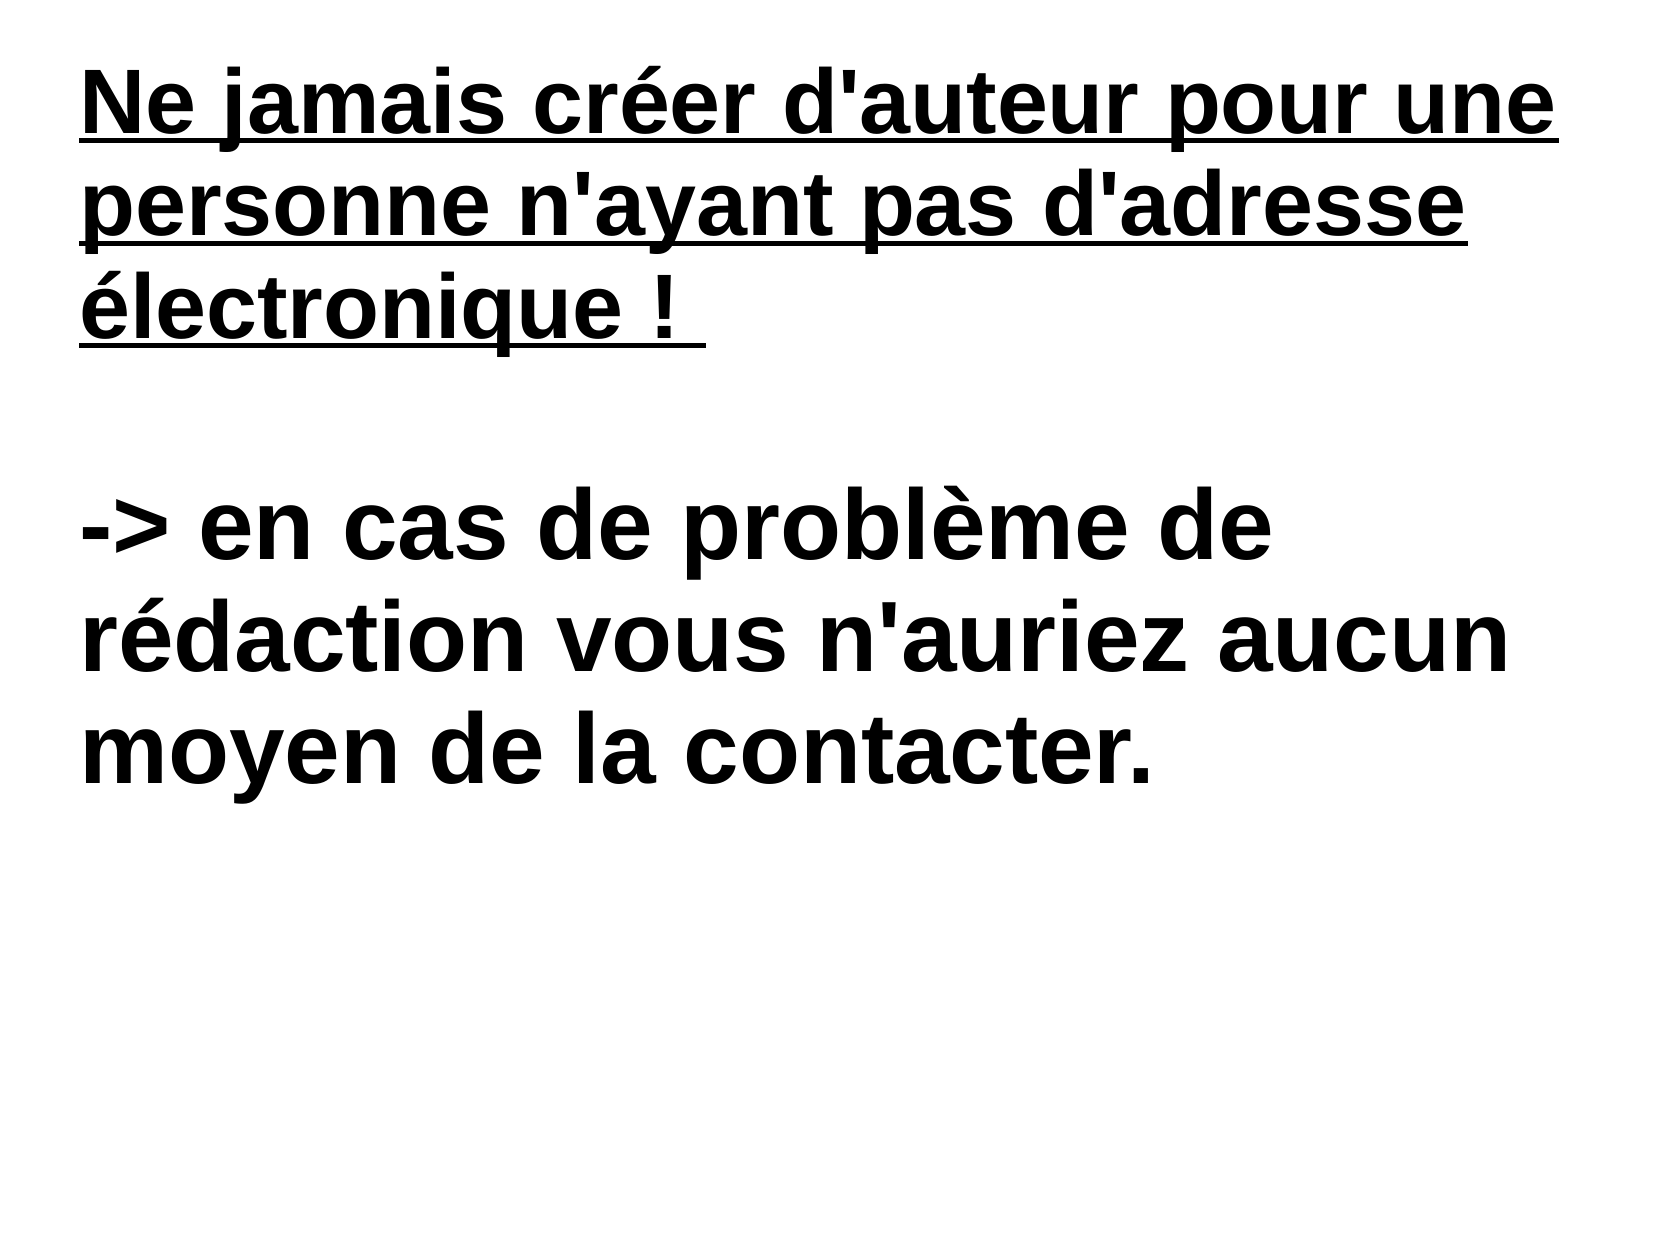

Ne jamais créer d'auteur pour une personne n'ayant pas d'adresse électronique !
-> en cas de problème de rédaction vous n'auriez aucun moyen de la contacter.